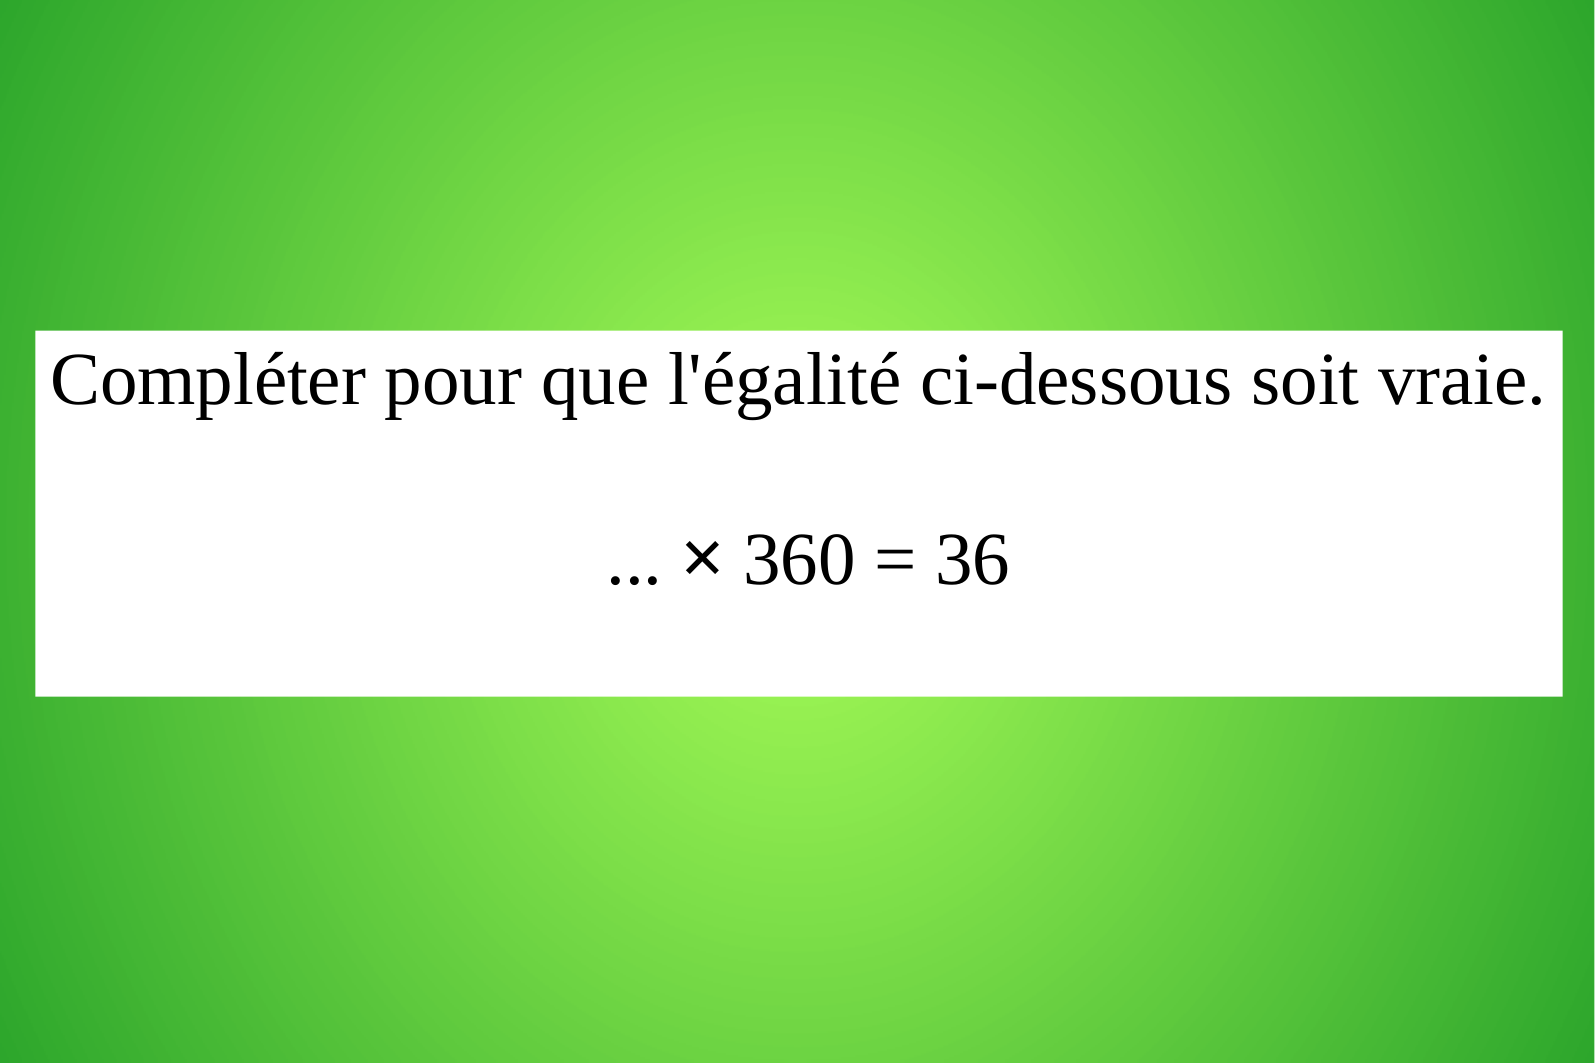

Compléter pour que l'égalité ci-dessous soit vraie.
 ... × 360 = 36